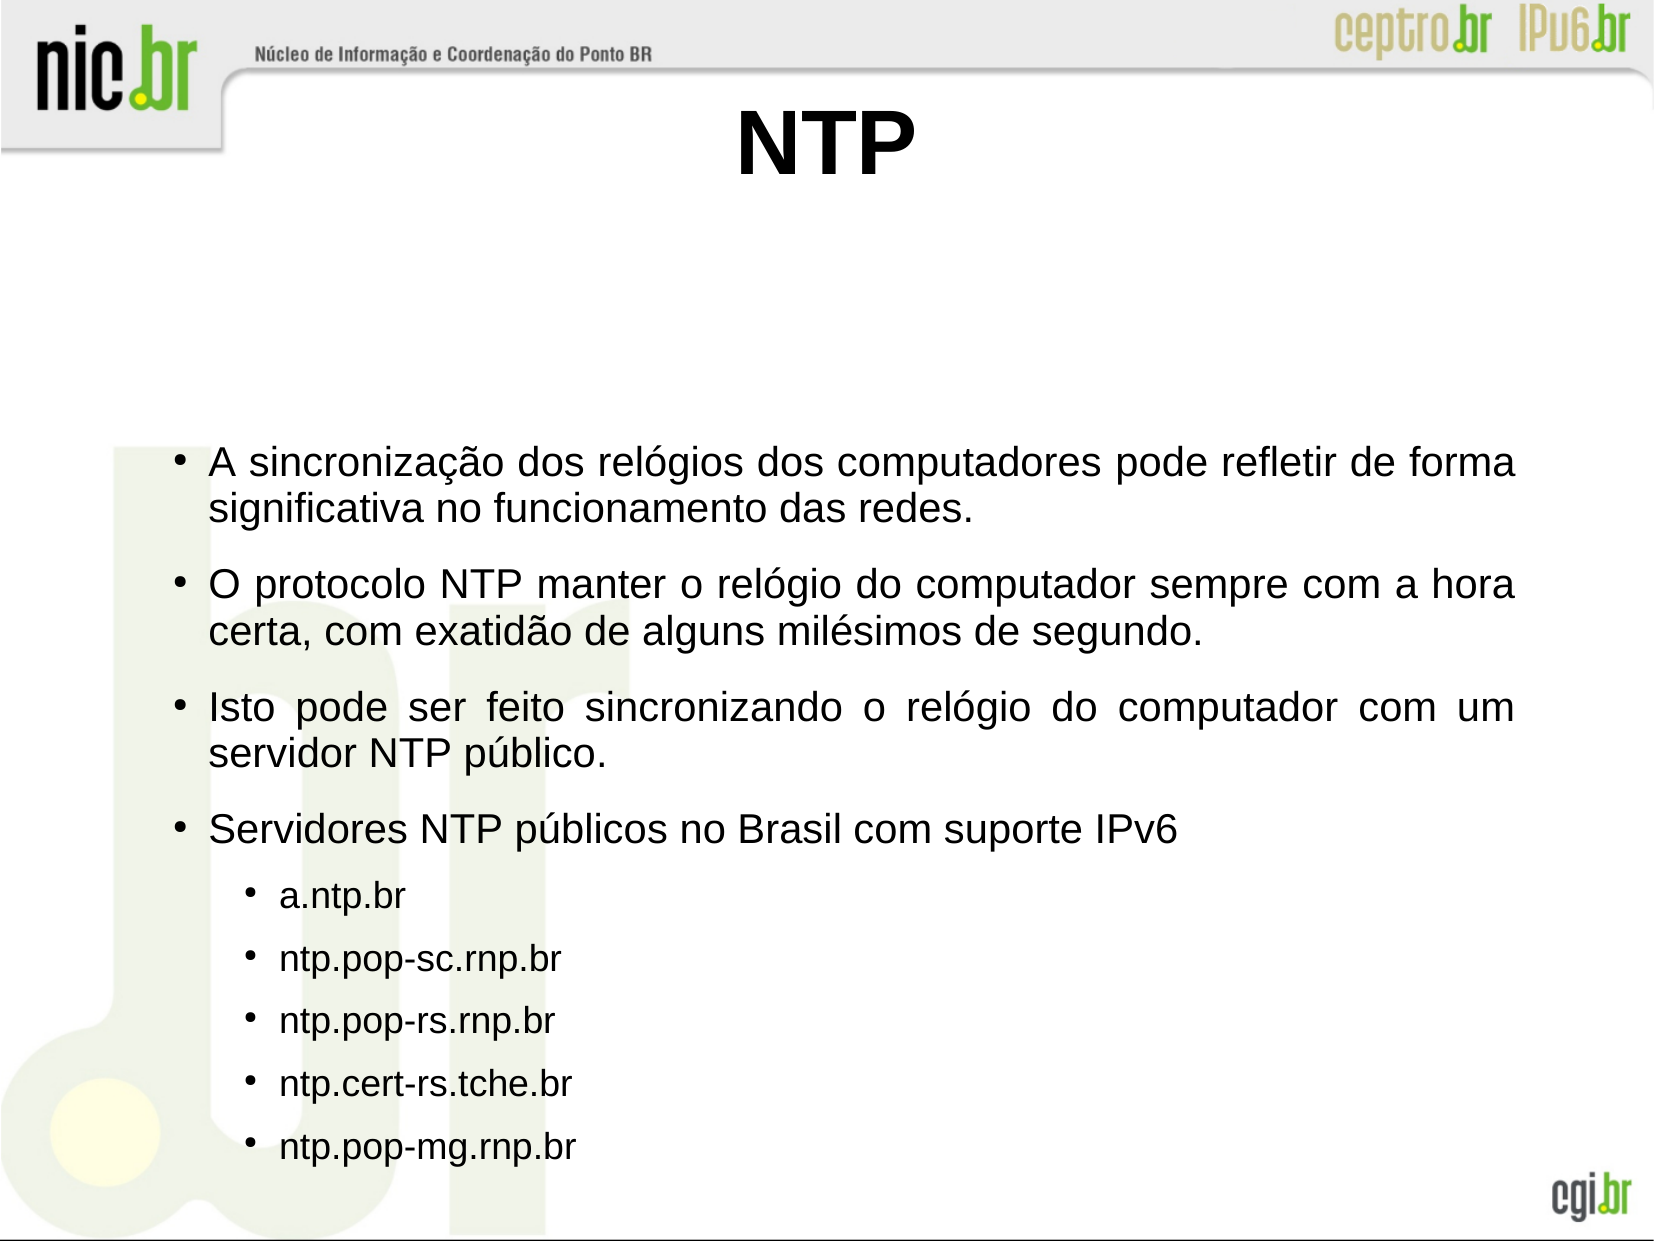

NTP
A sincronização dos relógios dos computadores pode refletir de forma significativa no funcionamento das redes.
O protocolo NTP manter o relógio do computador sempre com a hora certa, com exatidão de alguns milésimos de segundo.
Isto pode ser feito sincronizando o relógio do computador com um servidor NTP público.
Servidores NTP públicos no Brasil com suporte IPv6
a.ntp.br
ntp.pop-sc.rnp.br
ntp.pop-rs.rnp.br
ntp.cert-rs.tche.br
ntp.pop-mg.rnp.br